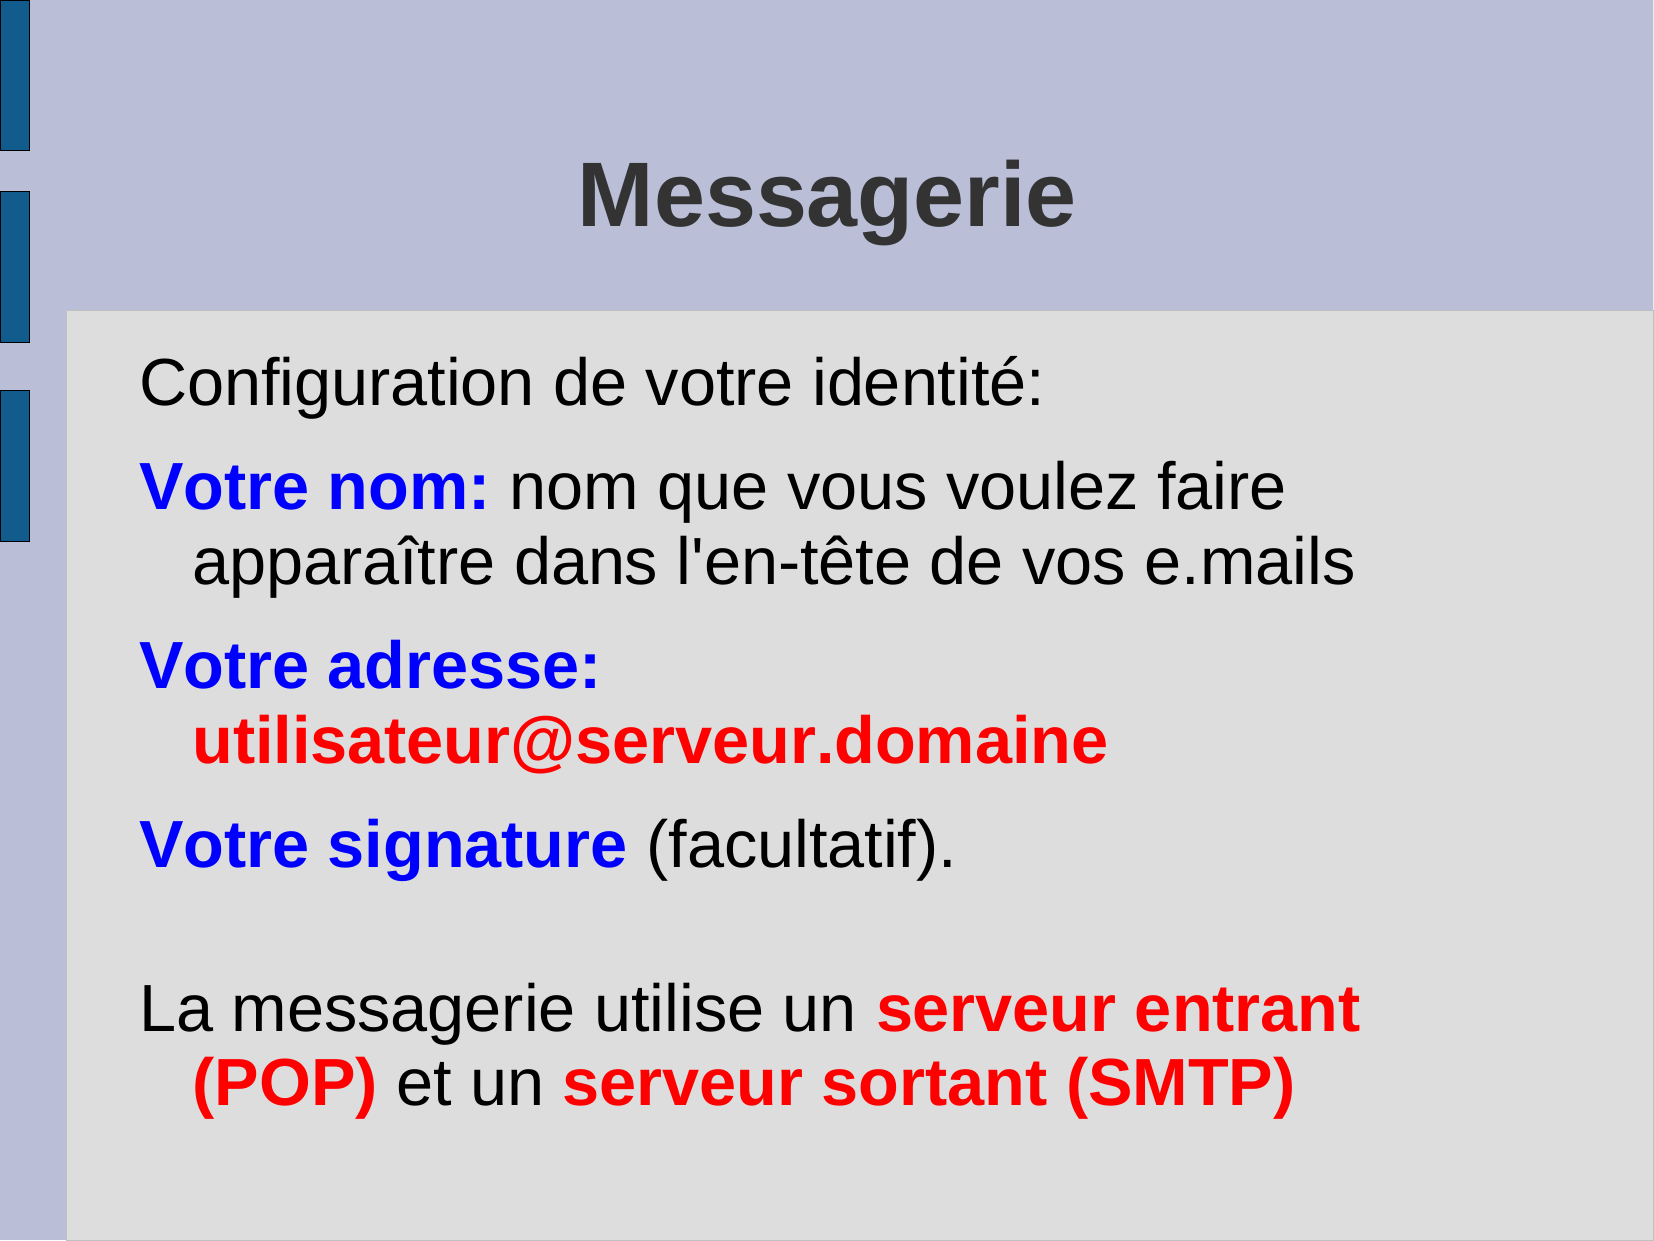

# Messagerie
Configuration de votre identité:
Votre nom: nom que vous voulez faire apparaître dans l'en-tête de vos e.mails
Votre adresse: utilisateur@serveur.domaine
Votre signature (facultatif).
La messagerie utilise un serveur entrant (POP) et un serveur sortant (SMTP)